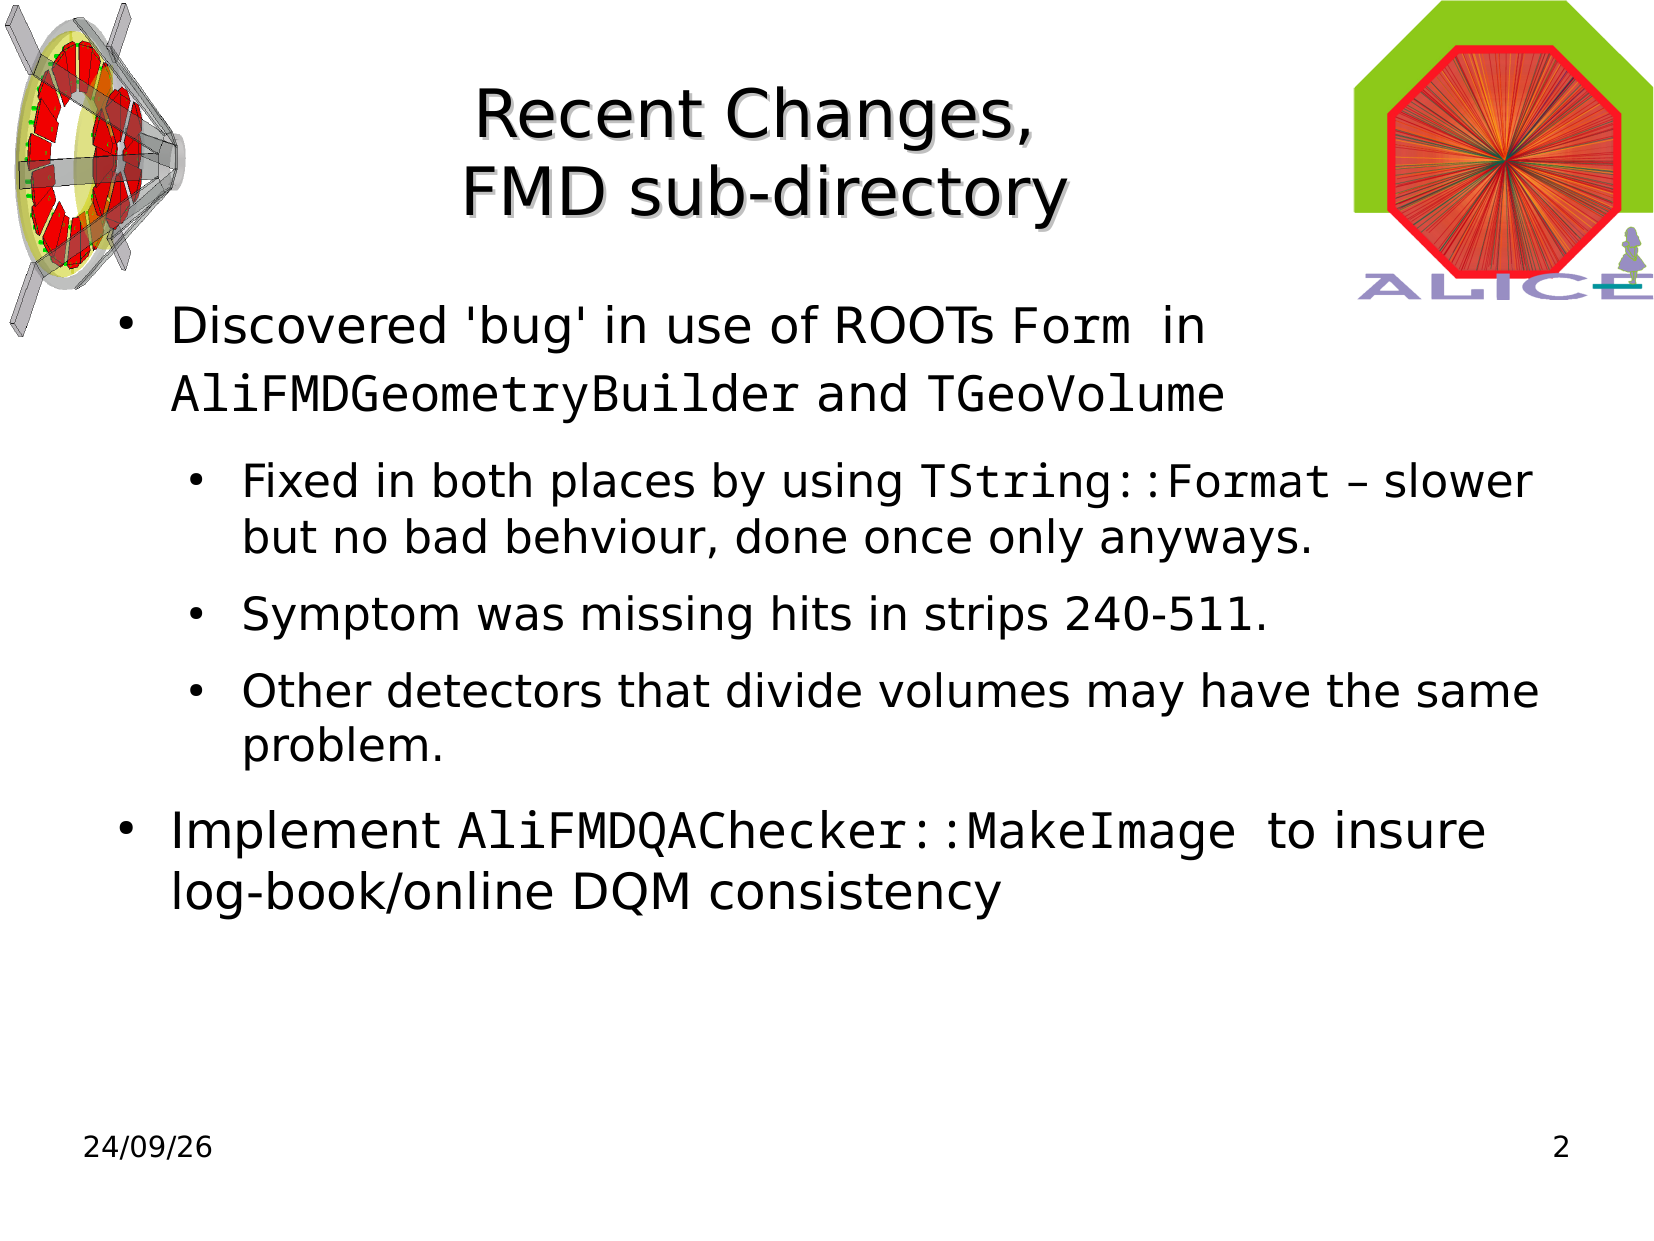

# Recent Changes, FMD sub-directory
Discovered 'bug' in use of ROOTs Form in AliFMDGeometryBuilder and TGeoVolume
Fixed in both places by using TString::Format – slower but no bad behviour, done once only anyways.
Symptom was missing hits in strips 240-511.
Other detectors that divide volumes may have the same problem.
Implement AliFMDQAChecker::MakeImage to insure log-book/online DQM consistency
2